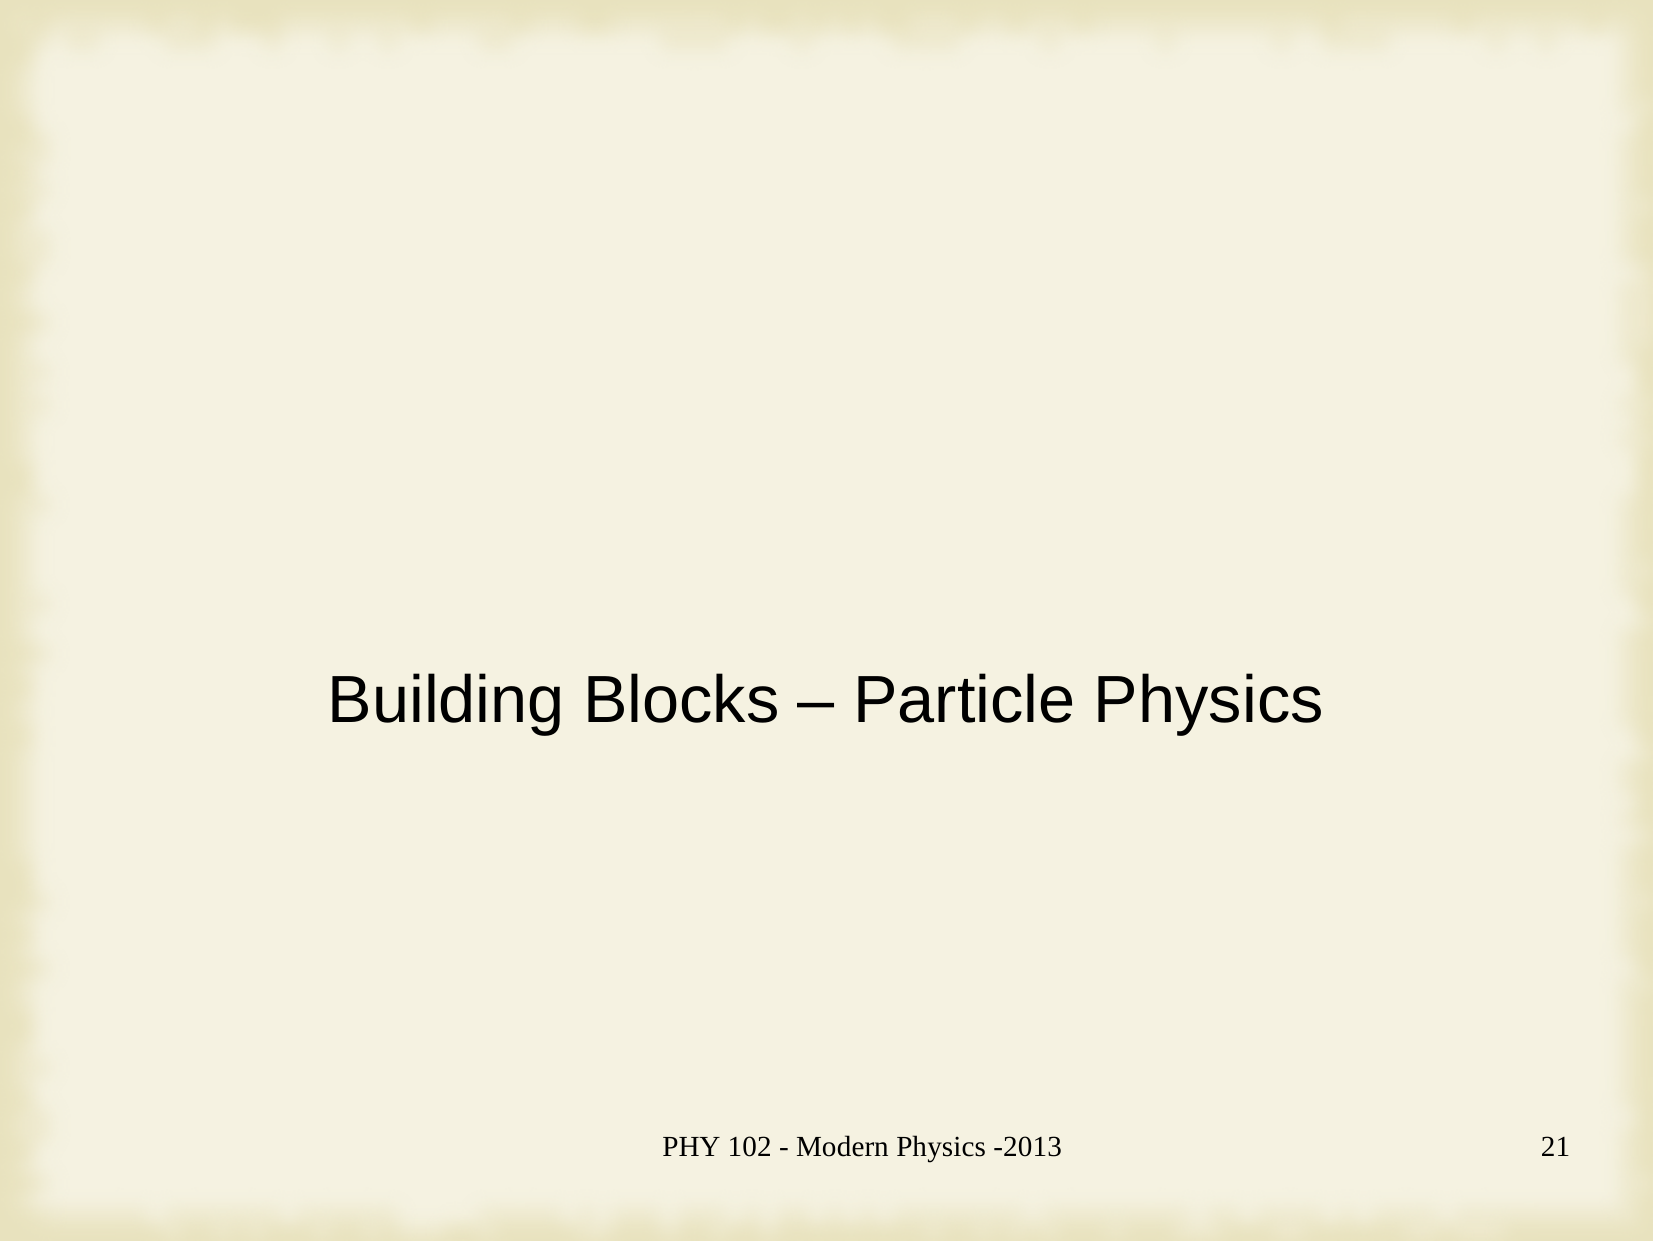

#
Building Blocks – Particle Physics
PHY 102 - Modern Physics -2013
21